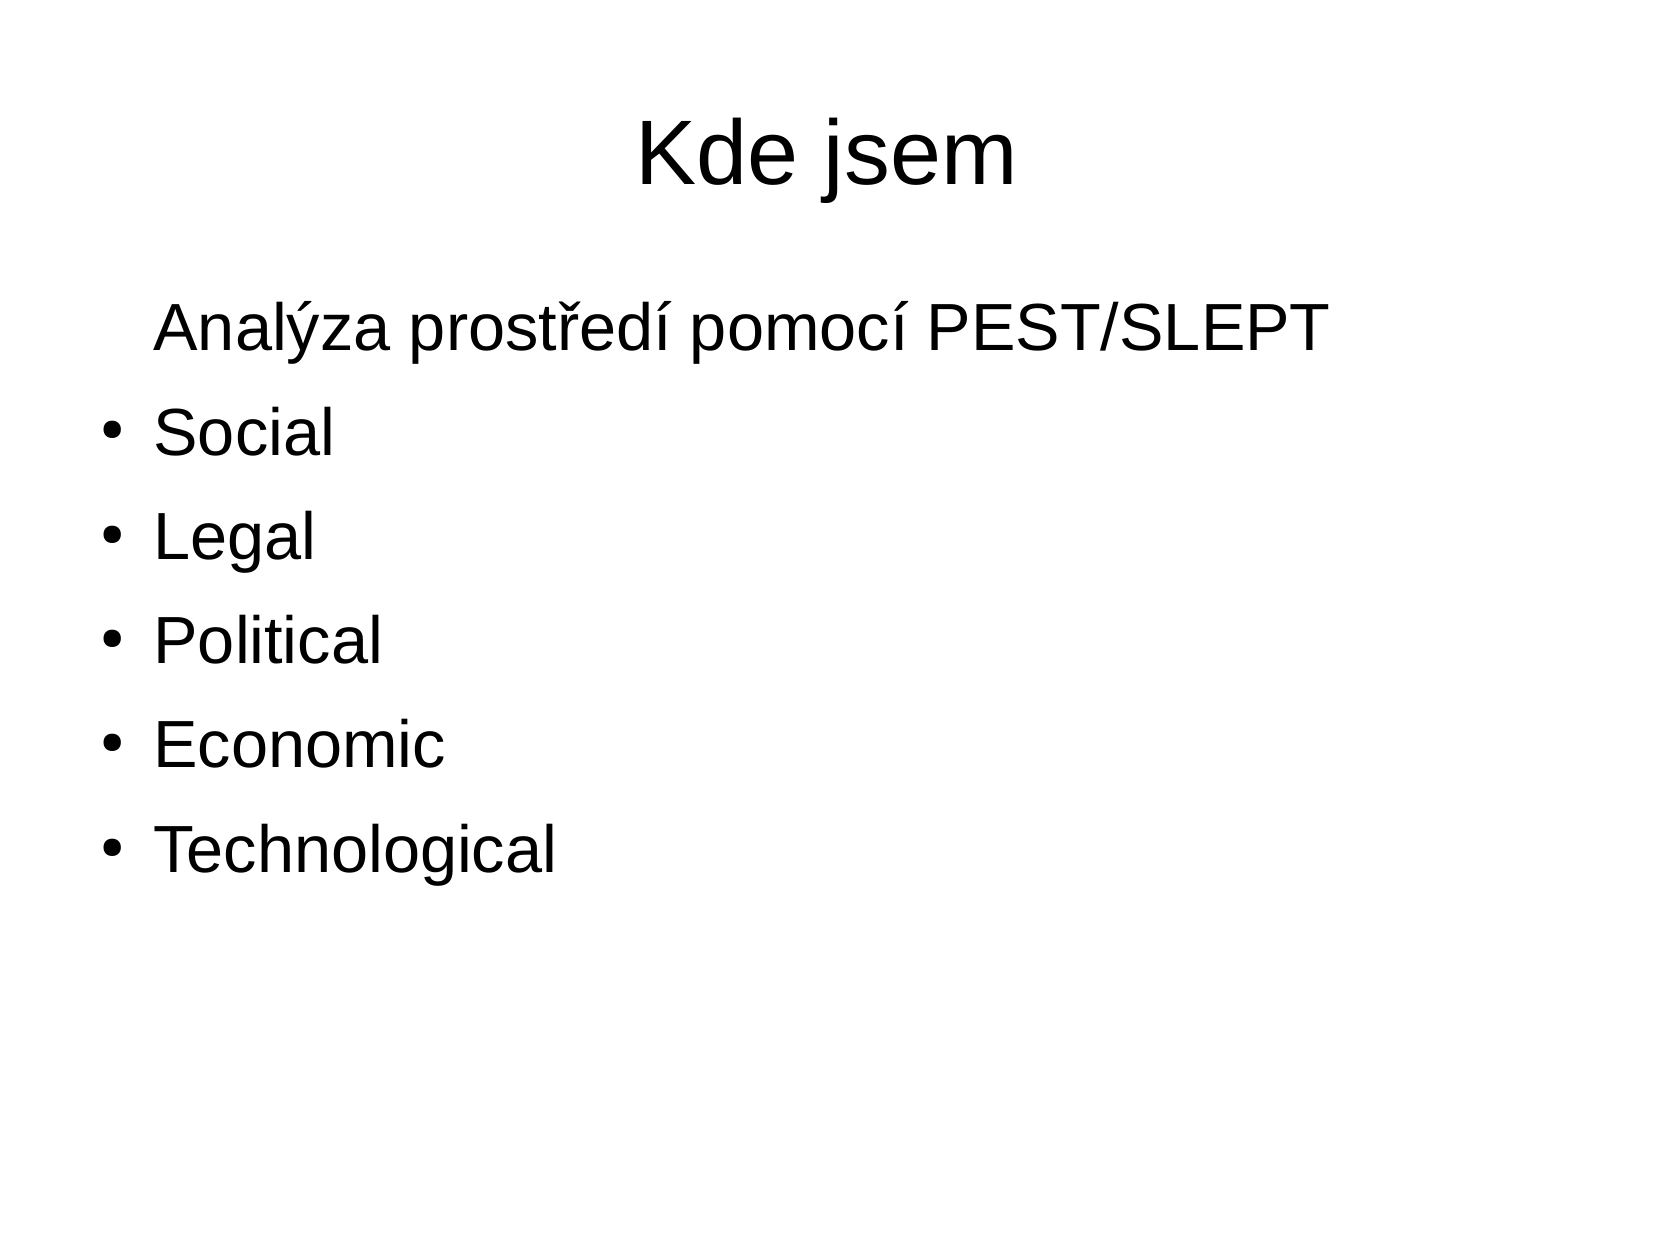

# Kde jsem
Analýza prostředí pomocí PEST/SLEPT
Social
Legal
Political
Economic
Technological